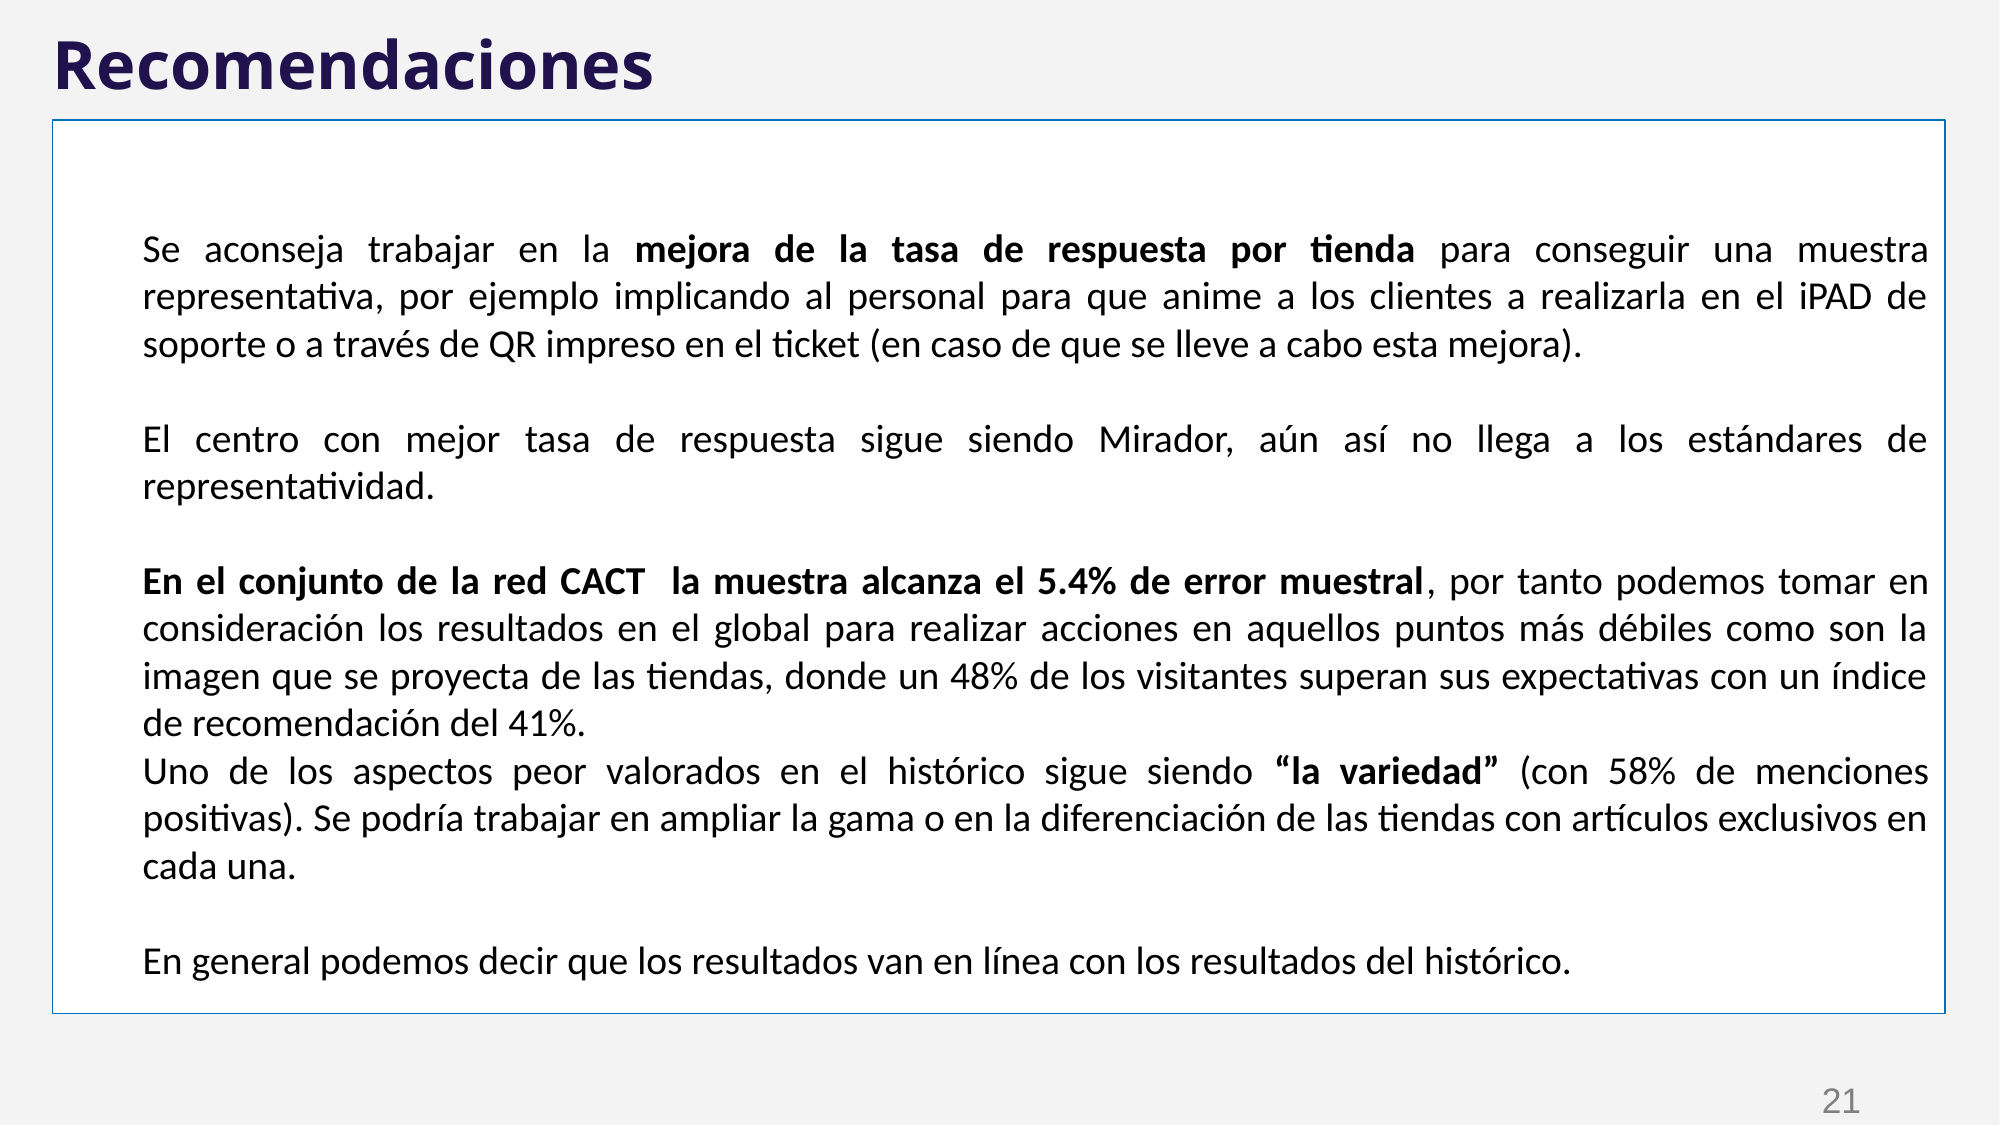

Recomendaciones
Se aconseja trabajar en la mejora de la tasa de respuesta por tienda para conseguir una muestra representativa, por ejemplo implicando al personal para que anime a los clientes a realizarla en el iPAD de soporte o a través de QR impreso en el ticket (en caso de que se lleve a cabo esta mejora).
El centro con mejor tasa de respuesta sigue siendo Mirador, aún así no llega a los estándares de representatividad.
En el conjunto de la red CACT la muestra alcanza el 5.4% de error muestral, por tanto podemos tomar en consideración los resultados en el global para realizar acciones en aquellos puntos más débiles como son la imagen que se proyecta de las tiendas, donde un 48% de los visitantes superan sus expectativas con un índice de recomendación del 41%.
Uno de los aspectos peor valorados en el histórico sigue siendo “la variedad” (con 58% de menciones positivas). Se podría trabajar en ampliar la gama o en la diferenciación de las tiendas con artículos exclusivos en cada una.
En general podemos decir que los resultados van en línea con los resultados del histórico.